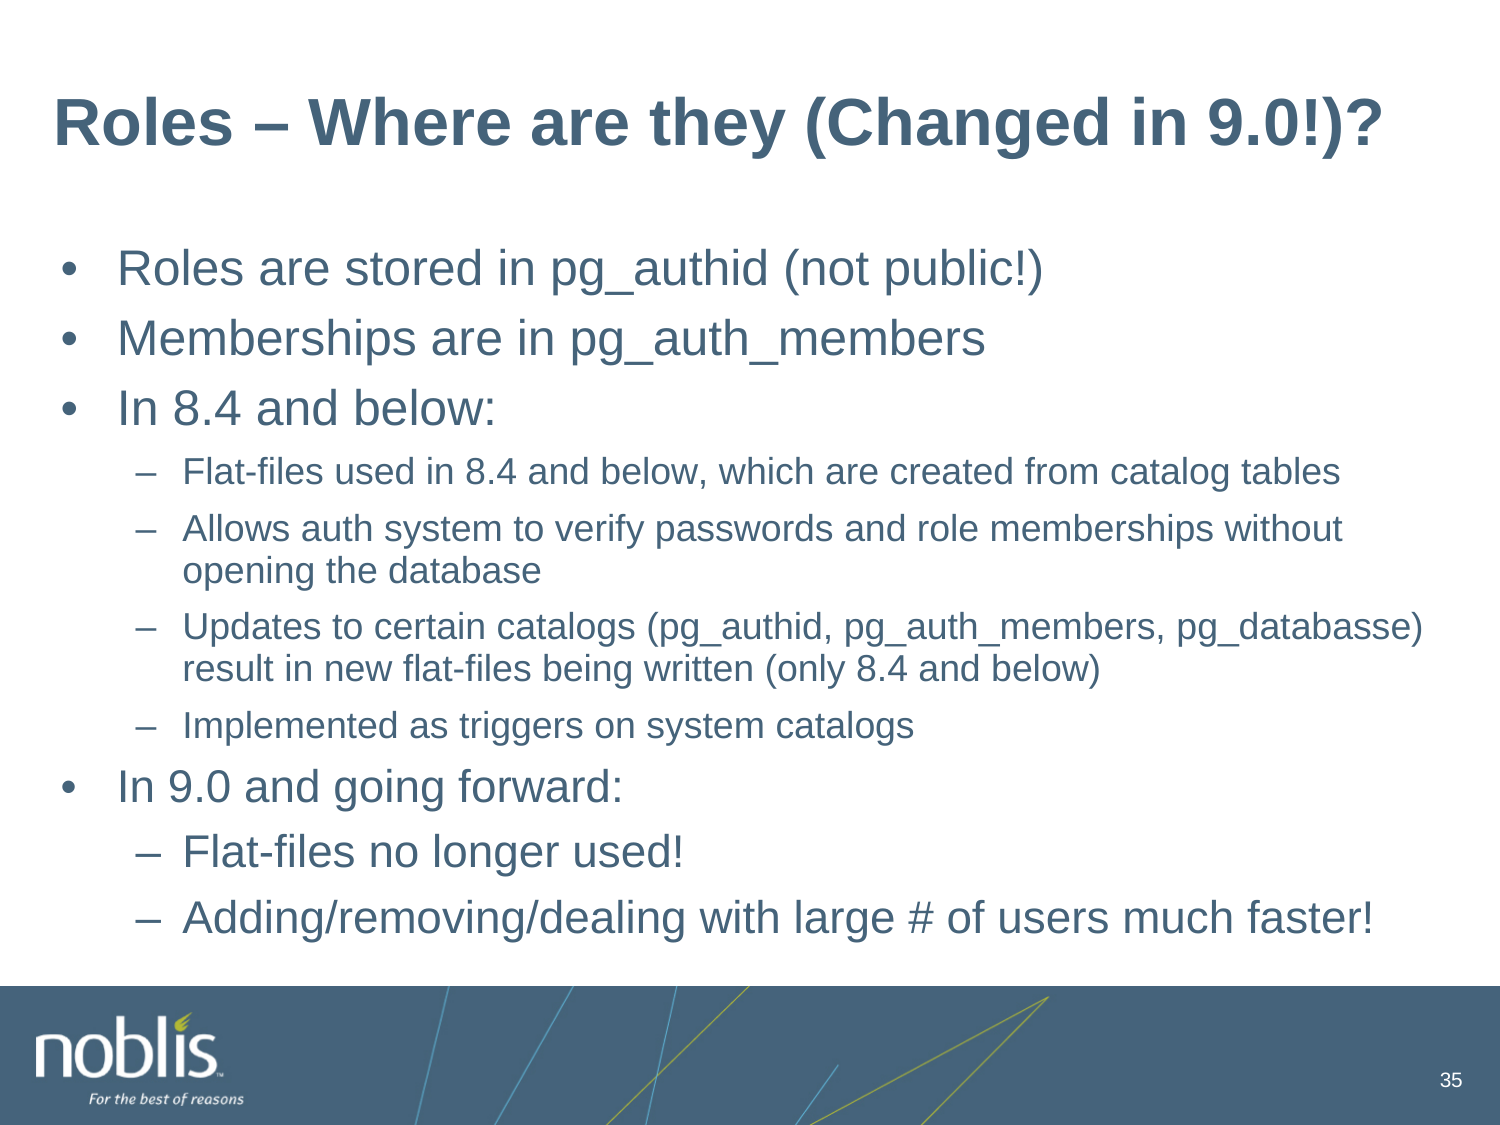

# Roles – Where are they (Changed in 9.0!)?
Roles are stored in pg_authid (not public!)
Memberships are in pg_auth_members
In 8.4 and below:
Flat-files used in 8.4 and below, which are created from catalog tables
Allows auth system to verify passwords and role memberships without opening the database
Updates to certain catalogs (pg_authid, pg_auth_members, pg_databasse) result in new flat-files being written (only 8.4 and below)
Implemented as triggers on system catalogs
In 9.0 and going forward:
Flat-files no longer used!
Adding/removing/dealing with large # of users much faster!